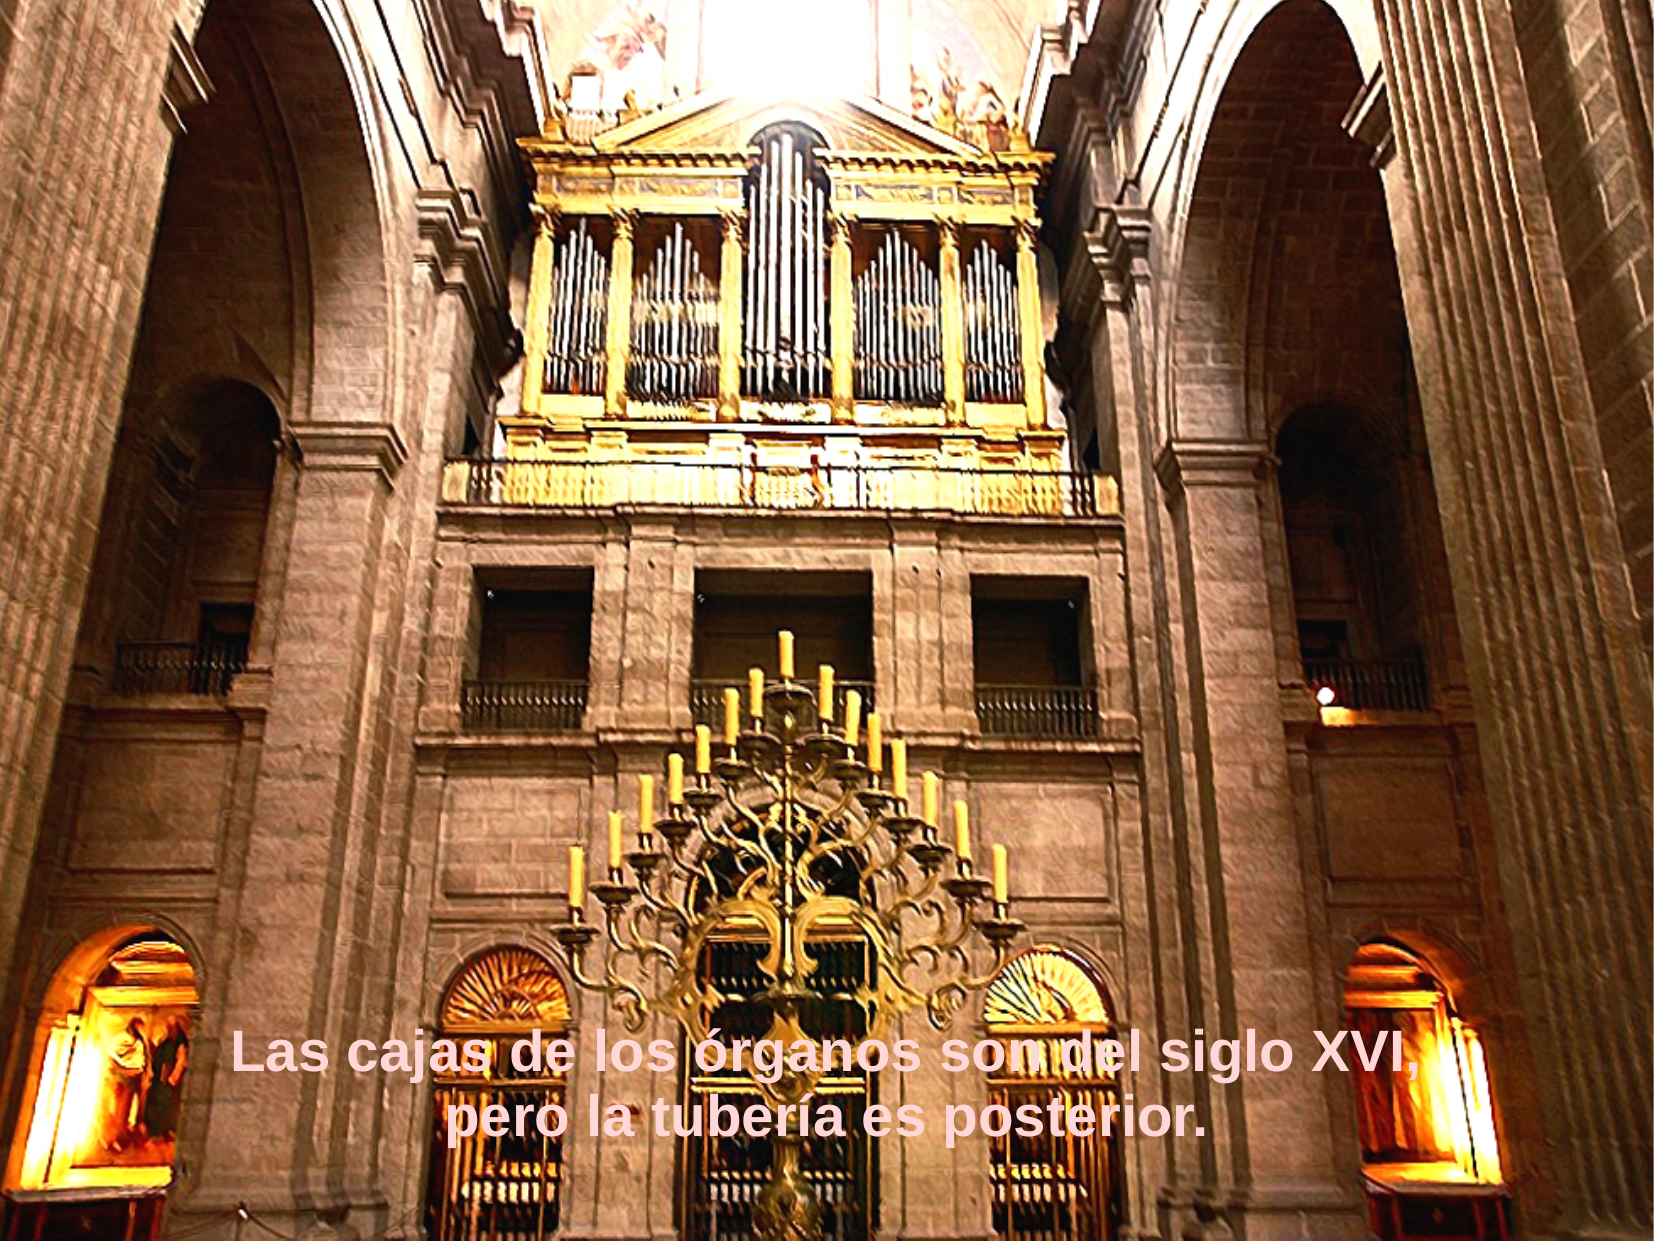

# Las cajas de los órganos son del siglo XVI, pero la tubería es posterior.